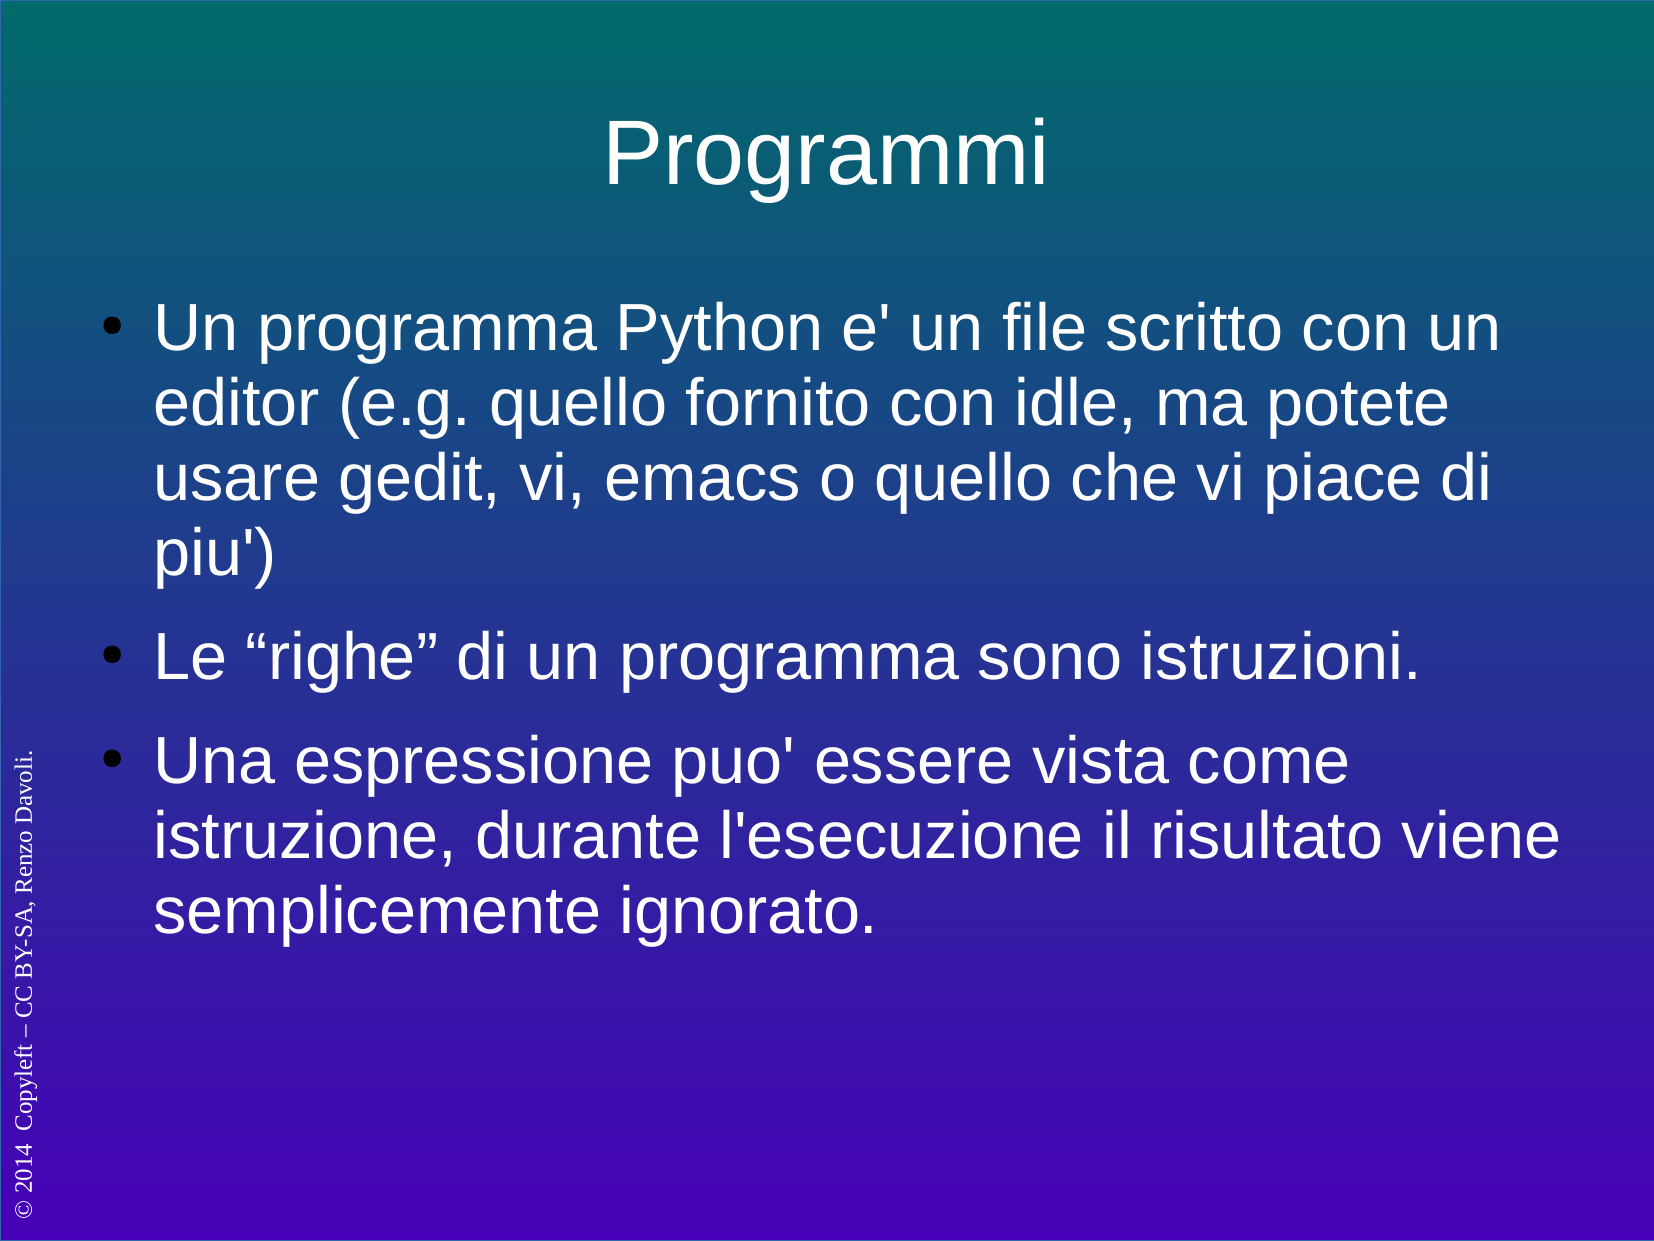

# Programmi
Un programma Python e' un file scritto con un editor (e.g. quello fornito con idle, ma potete usare gedit, vi, emacs o quello che vi piace di piu')
Le “righe” di un programma sono istruzioni.
Una espressione puo' essere vista come istruzione, durante l'esecuzione il risultato viene semplicemente ignorato.